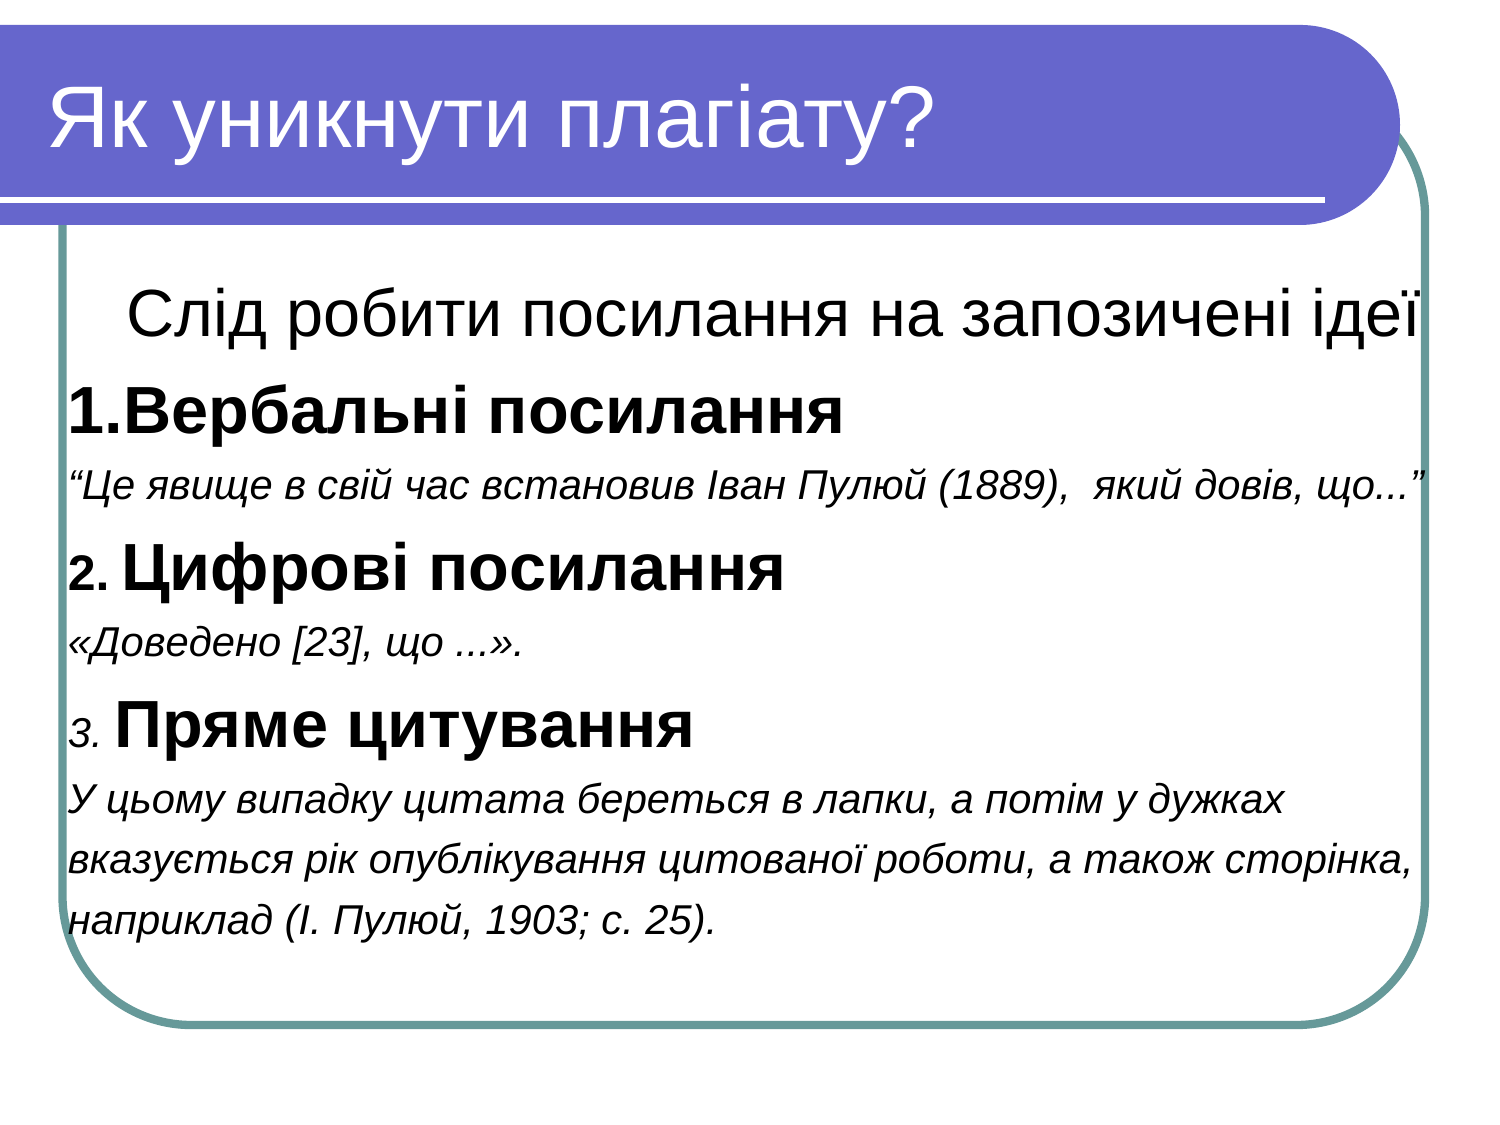

# Як уникнути плагіату?
 Слід робити посилання на запозичені ідеї
1.Вербальні посилання
“Це явище в свій час встановив Іван Пулюй (1889), який довів, що...”
2. Цифрові посилання
«Доведено [23], що ...».
3. Пряме цитування
У цьому випадку цитата береться в лапки, а потім у дужках
вказується рік опублікування цитованої роботи, а також сторінка,
наприклад (І. Пулюй, 1903; с. 25).